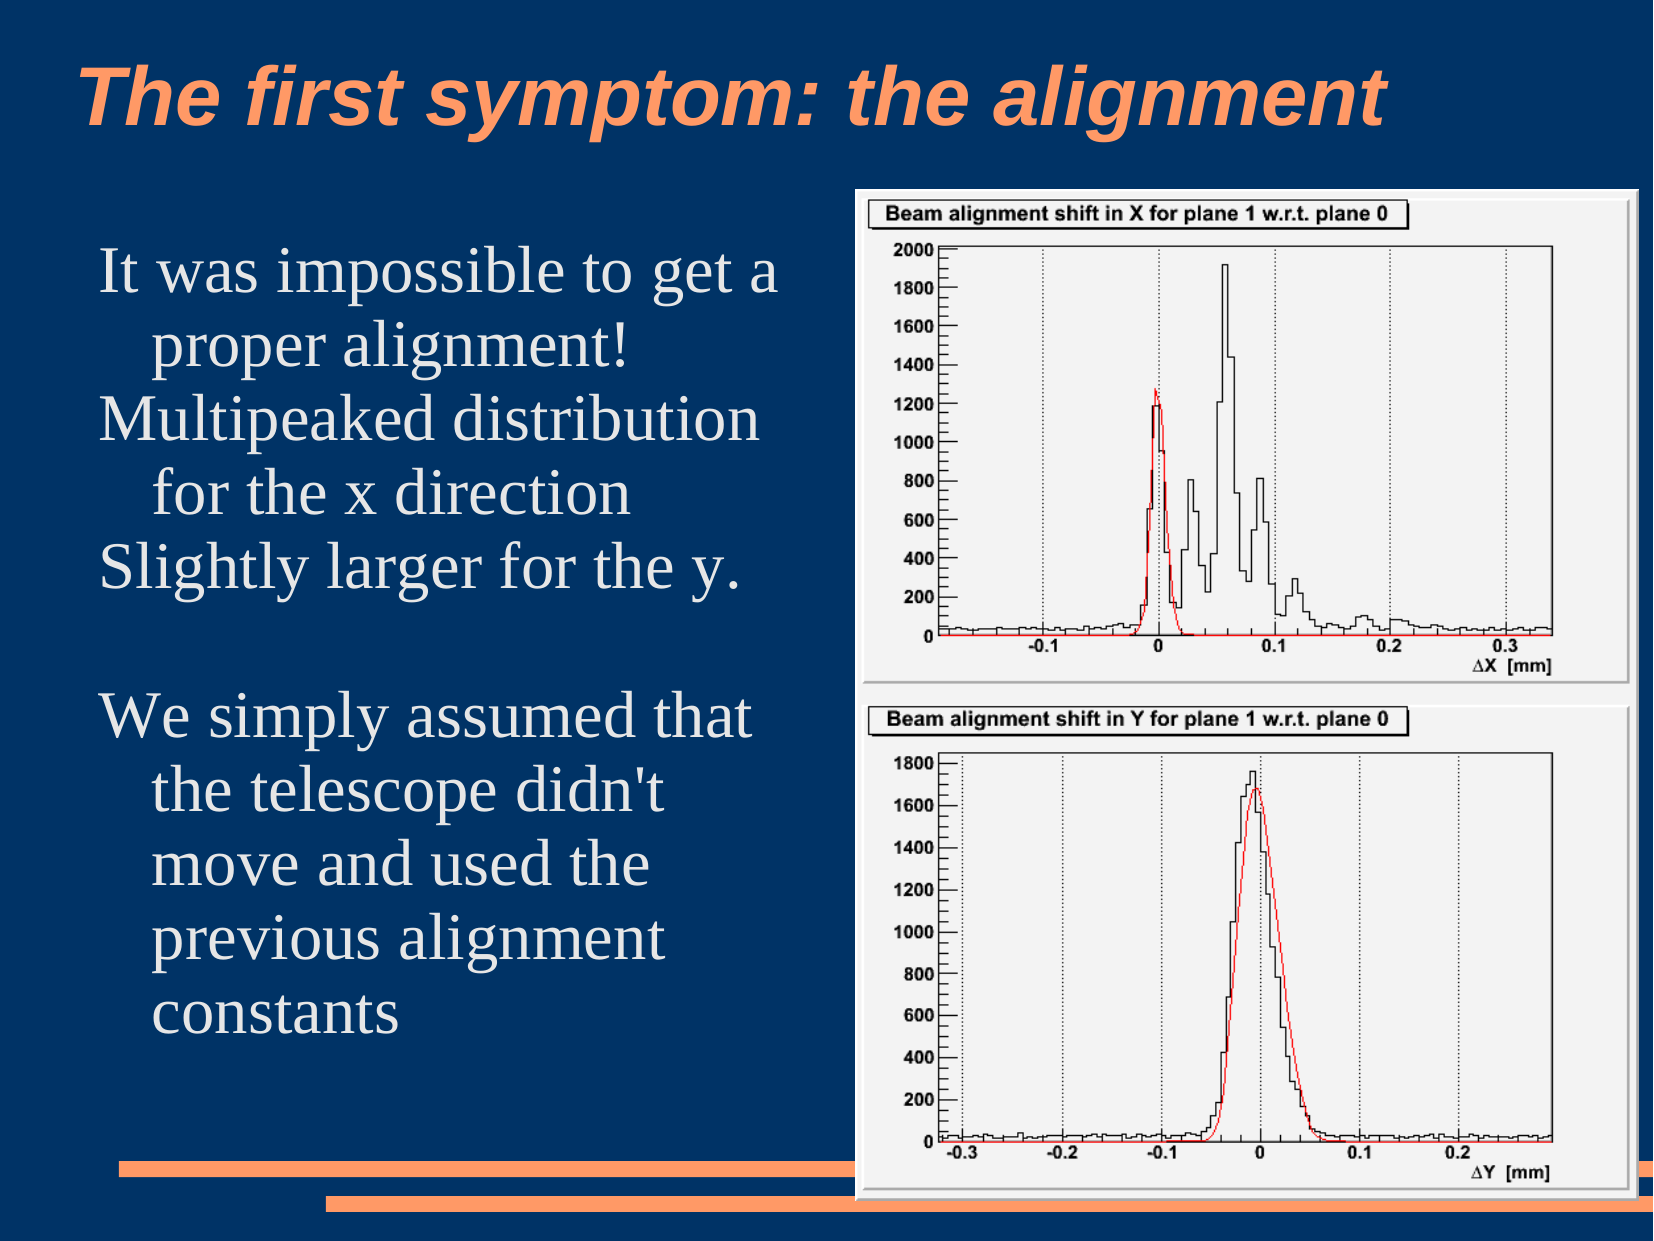

# The first symptom: the alignment
It was impossible to get a proper alignment!
Multipeaked distribution for the x direction
Slightly larger for the y.
We simply assumed that the telescope didn't move and used the previous alignment constants